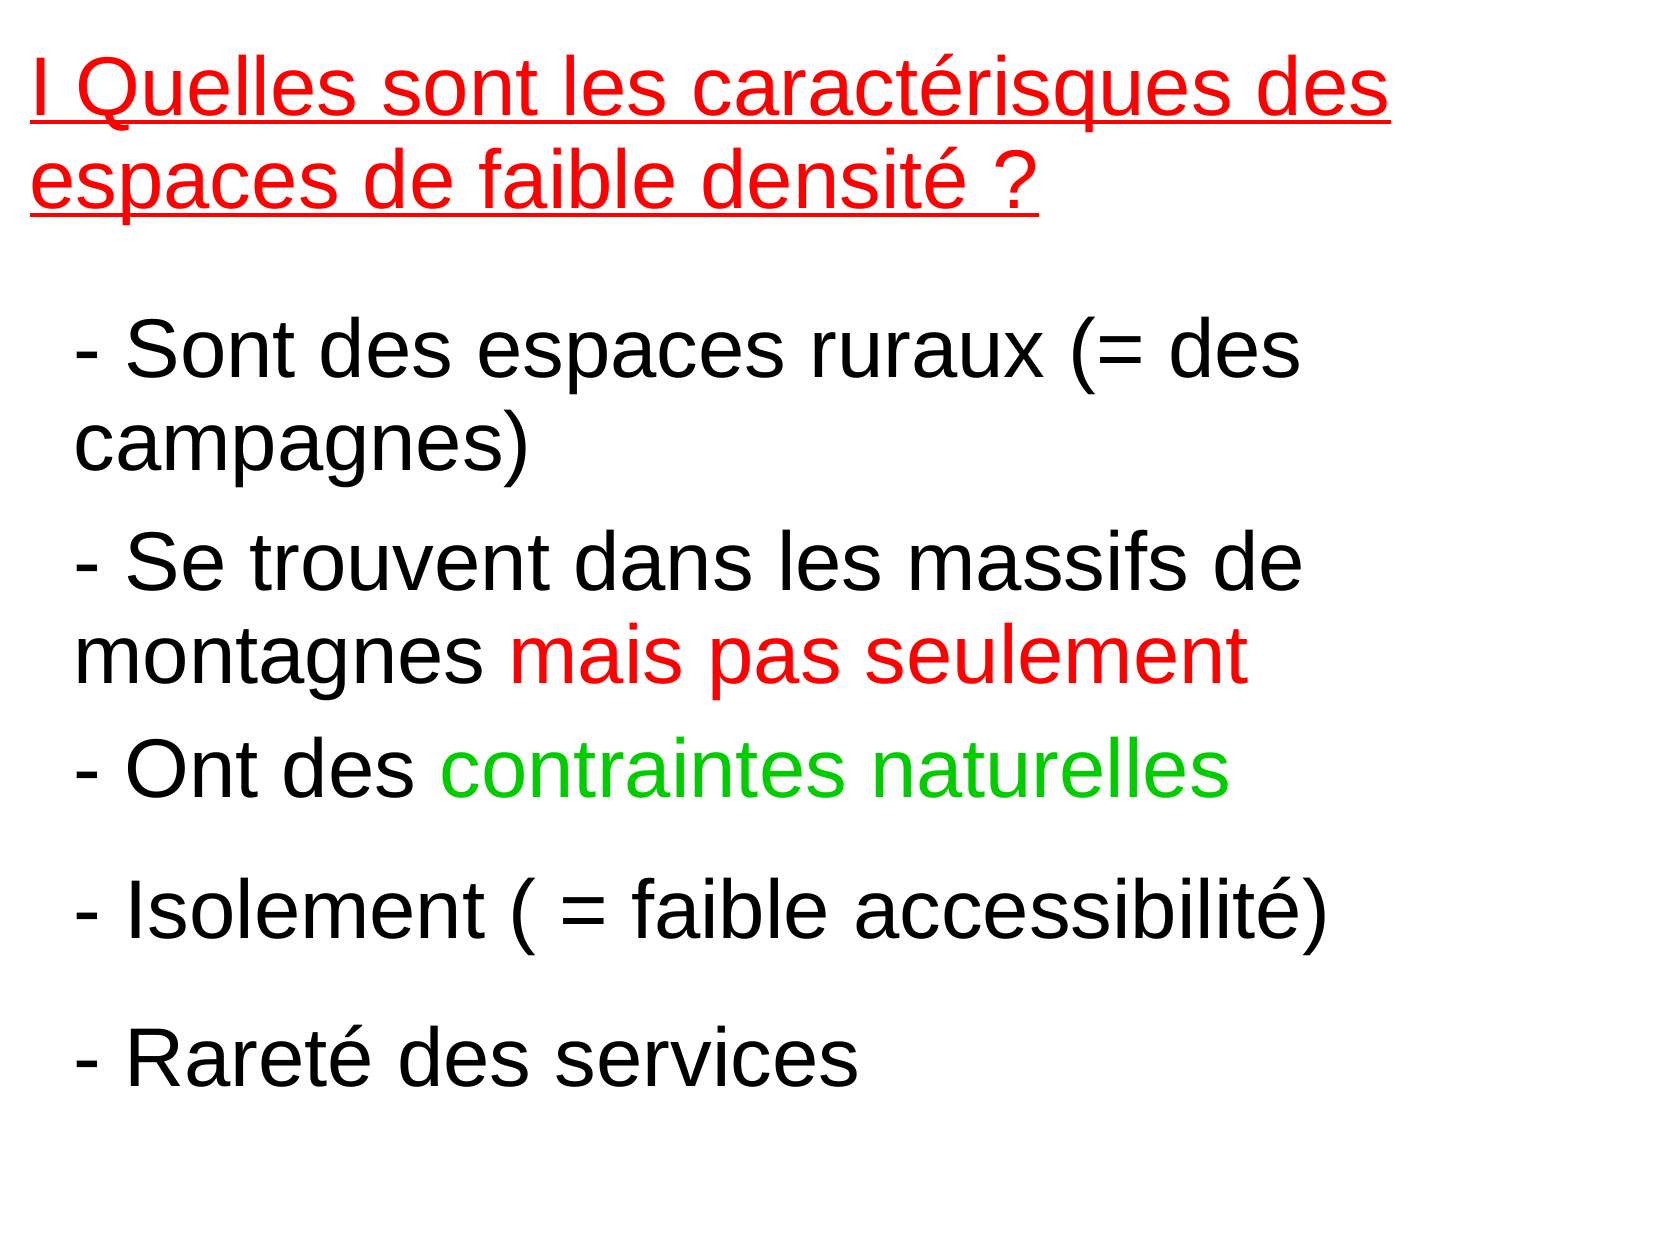

# I Quelles sont les caractérisques des espaces de faible densité ?
- Sont des espaces ruraux (= des campagnes)
- Se trouvent dans les massifs de montagnes mais pas seulement
- Ont des contraintes naturelles
- Isolement ( = faible accessibilité)
- Rareté des services